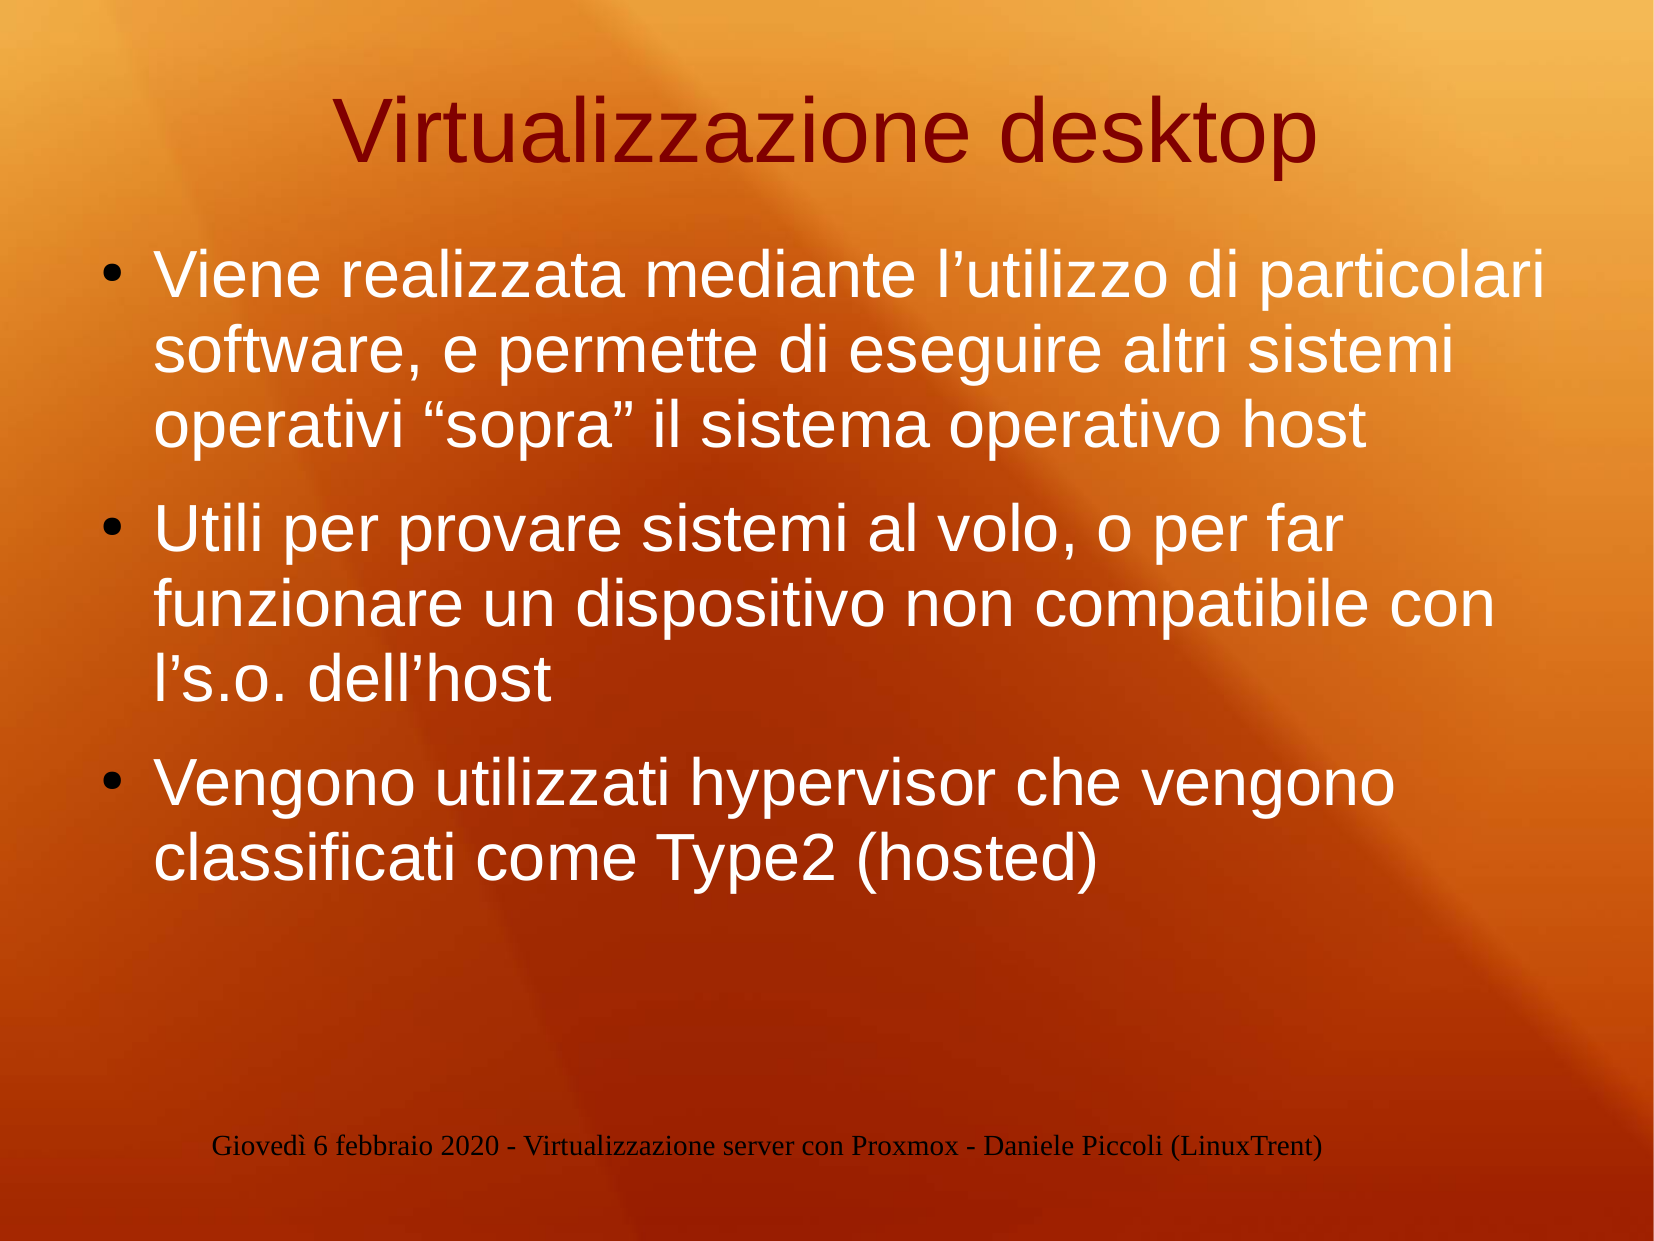

# Virtualizzazione desktop
Viene realizzata mediante l’utilizzo di particolari software, e permette di eseguire altri sistemi operativi “sopra” il sistema operativo host
Utili per provare sistemi al volo, o per far funzionare un dispositivo non compatibile con l’s.o. dell’host
Vengono utilizzati hypervisor che vengono classificati come Type2 (hosted)
Giovedì 6 febbraio 2020 - Virtualizzazione server con Proxmox - Daniele Piccoli (LinuxTrent)